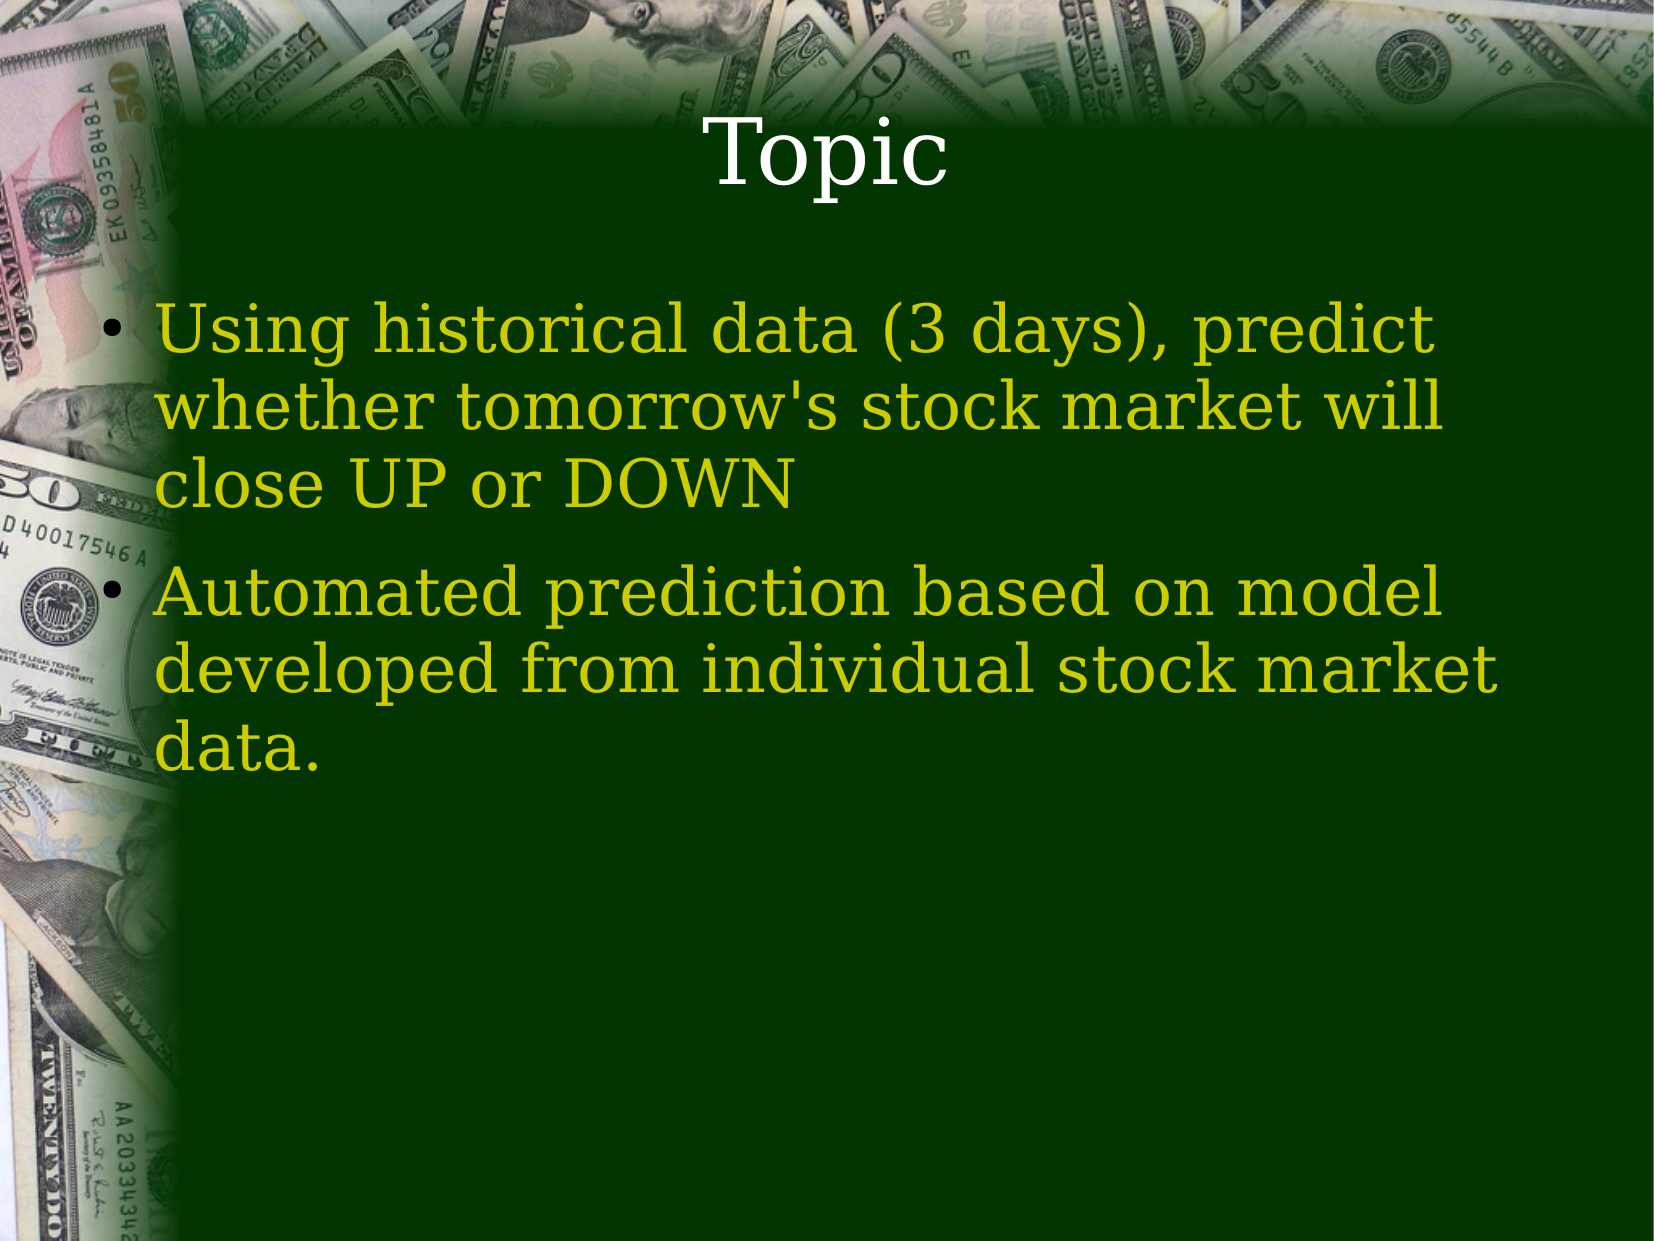

# Topic
Using historical data (3 days), predict whether tomorrow's stock market will close UP or DOWN
Automated prediction based on model developed from individual stock market data.